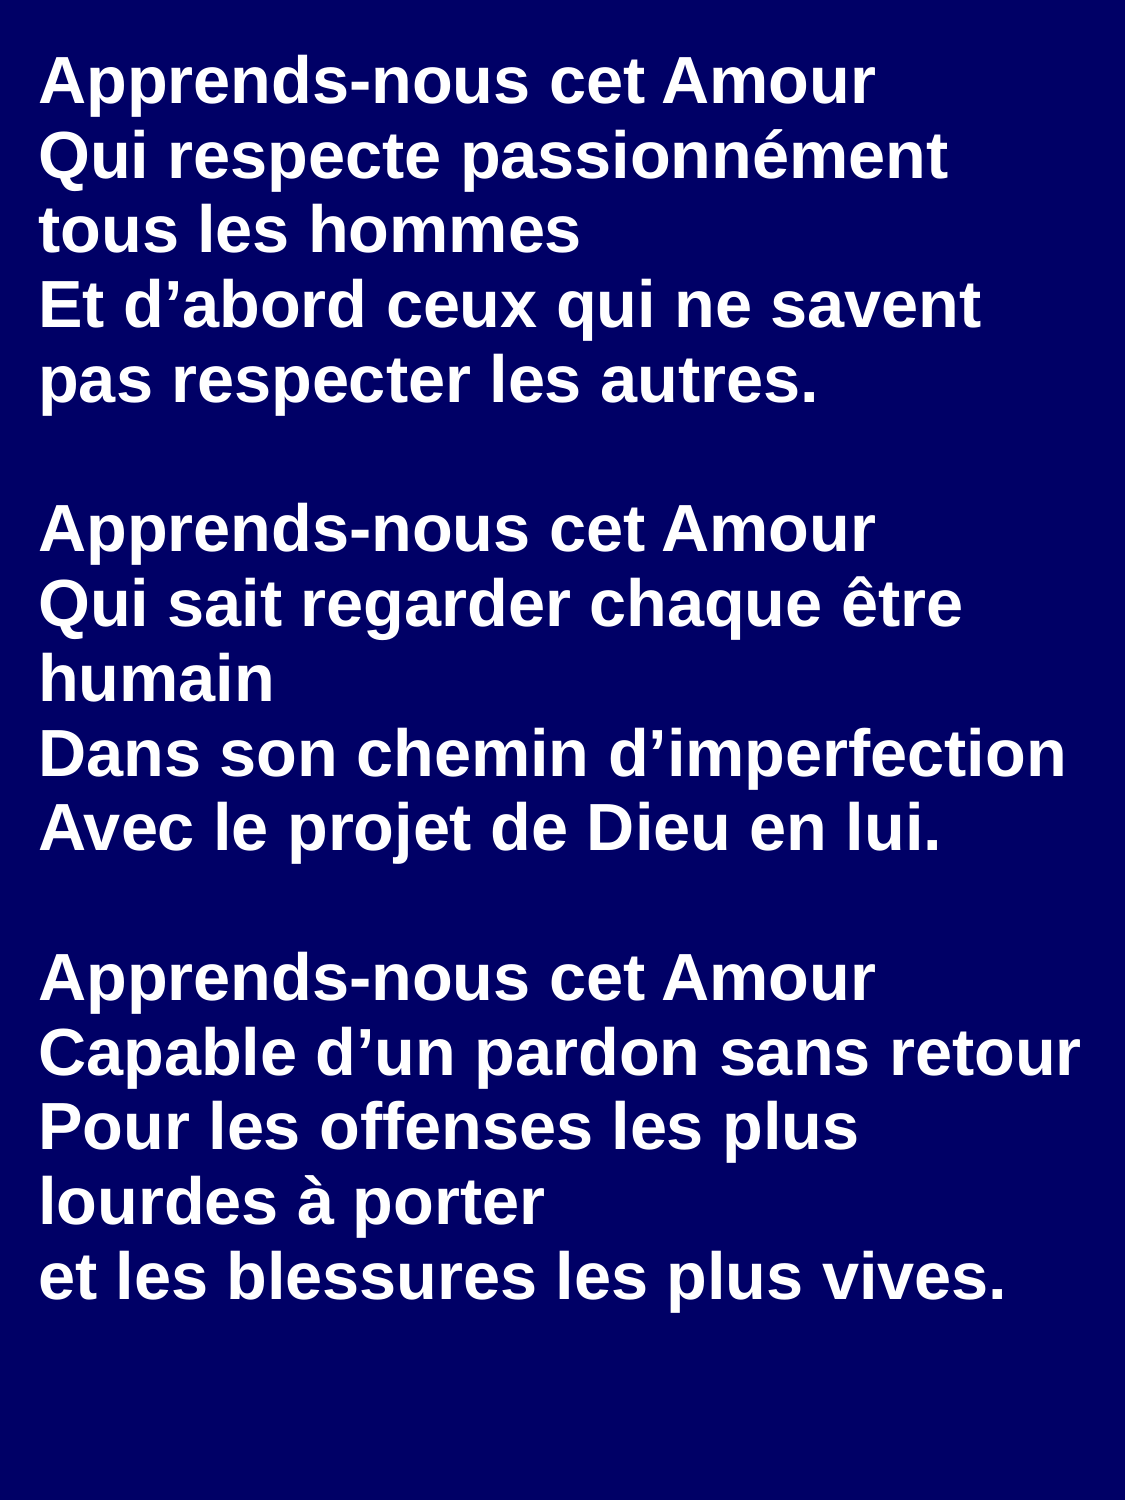

Apprends-nous cet Amour
Qui respecte passionnément tous les hommes
Et d’abord ceux qui ne savent pas respecter les autres.
Apprends-nous cet Amour
Qui sait regarder chaque être humain
Dans son chemin d’imperfection
Avec le projet de Dieu en lui.
Apprends-nous cet Amour
Capable d’un pardon sans retour
Pour les offenses les plus lourdes à porter
et les blessures les plus vives.